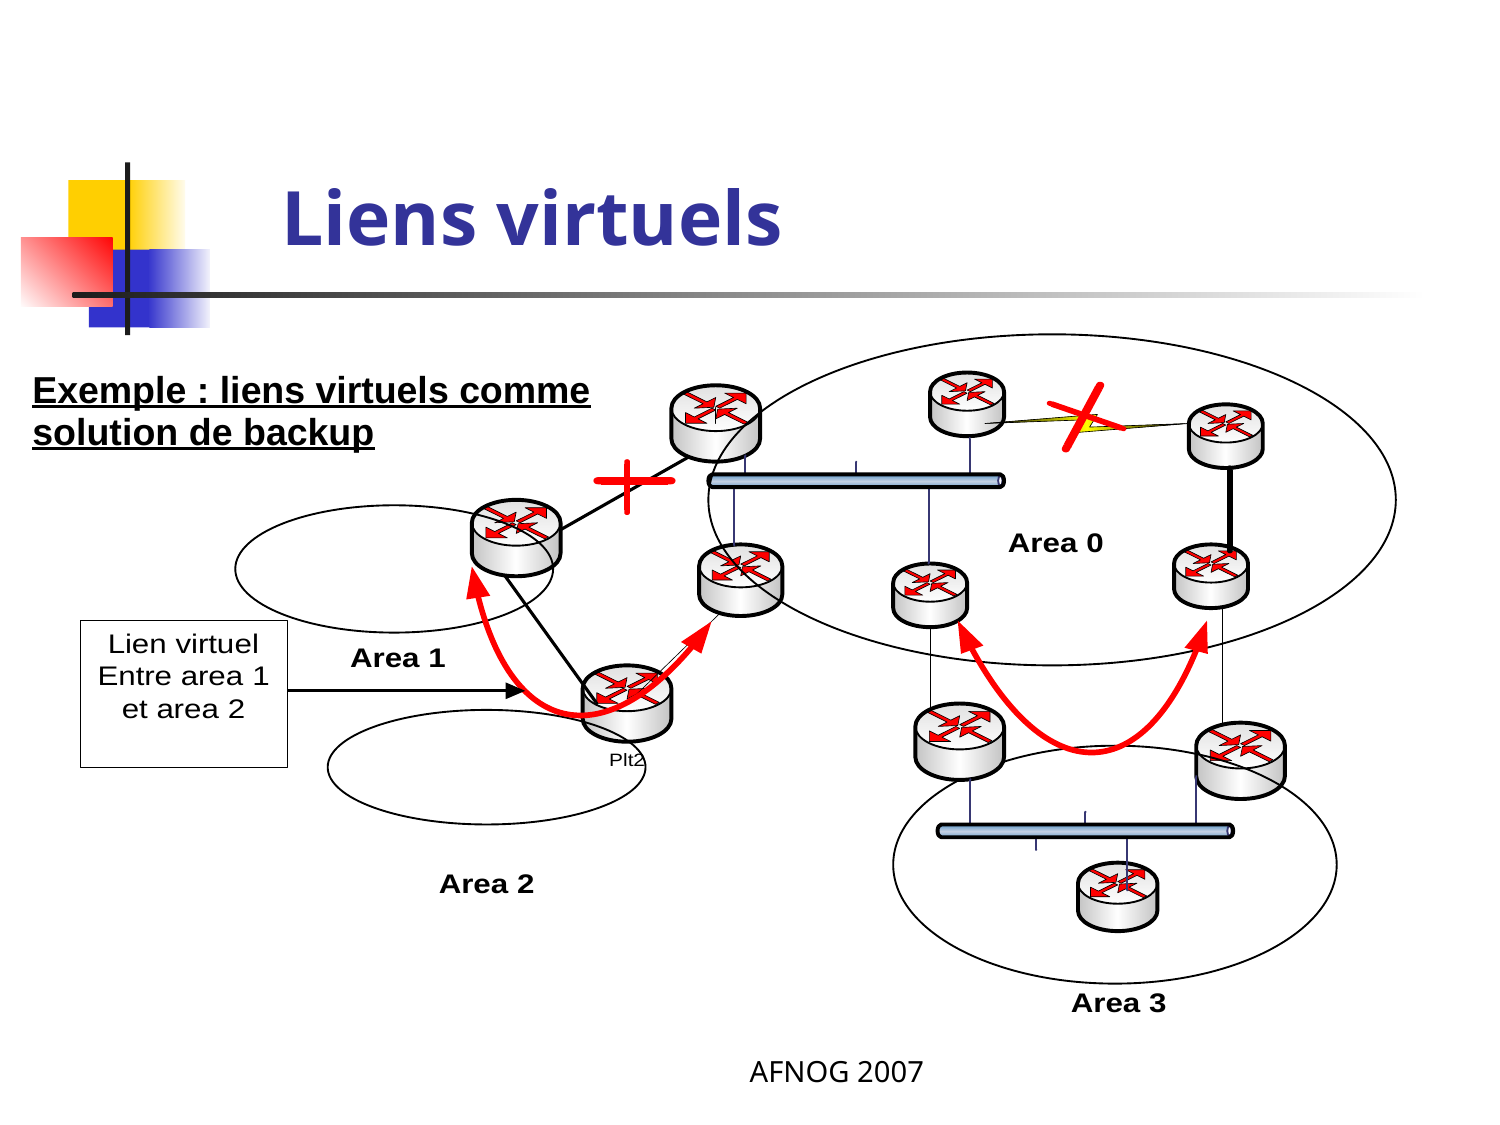

# Liens virtuels
Exemple : liens virtuels comme solution de backup
AFNOG 2007